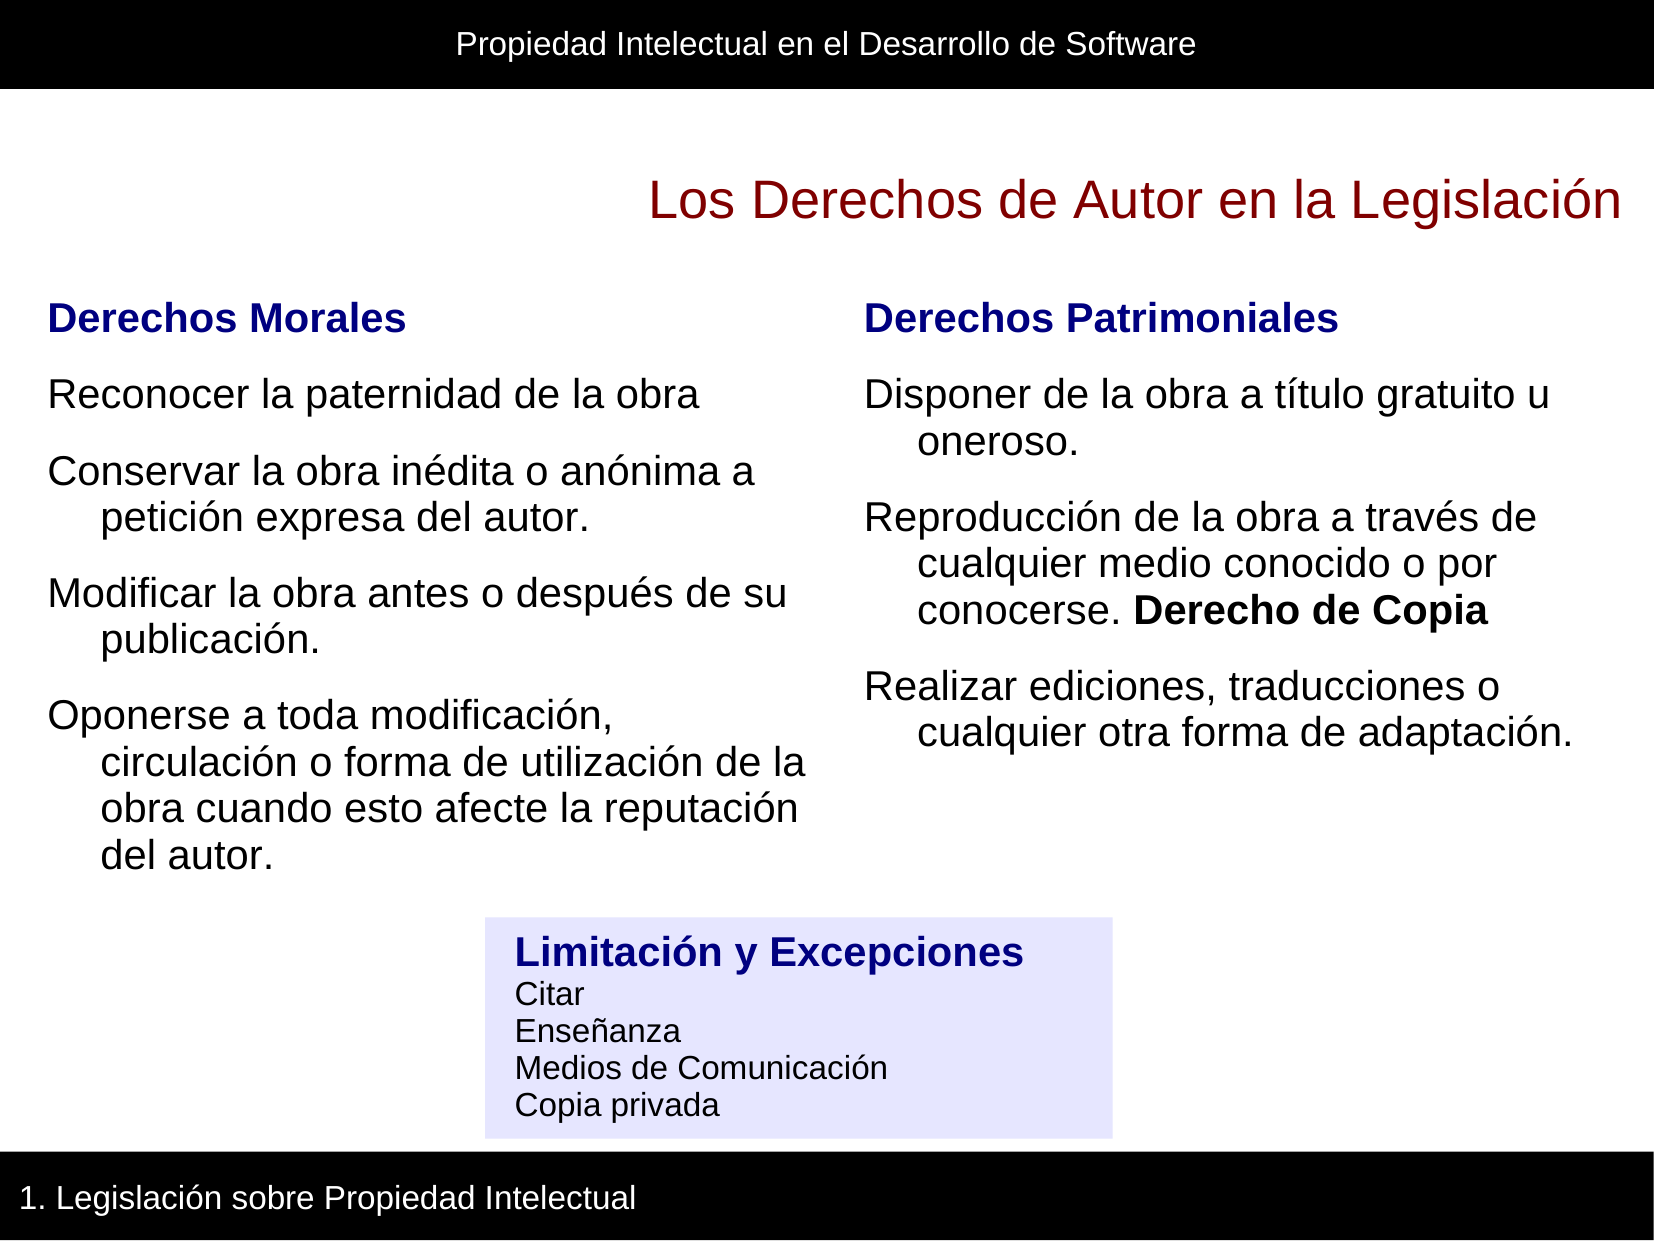

# Los Derechos de Autor en la Legislación
Derechos Morales
Reconocer la paternidad de la obra
Conservar la obra inédita o anónima a petición expresa del autor.
Modificar la obra antes o después de su publicación.
Oponerse a toda modificación, circulación o forma de utilización de la obra cuando esto afecte la reputación del autor.
Derechos Patrimoniales
Disponer de la obra a título gratuito u oneroso.
Reproducción de la obra a través de cualquier medio conocido o por conocerse. Derecho de Copia
Realizar ediciones, traducciones o cualquier otra forma de adaptación.
Limitación y Excepciones
Citar
Enseñanza
Medios de Comunicación
Copia privada
1. Legislación sobre Propiedad Intelectual